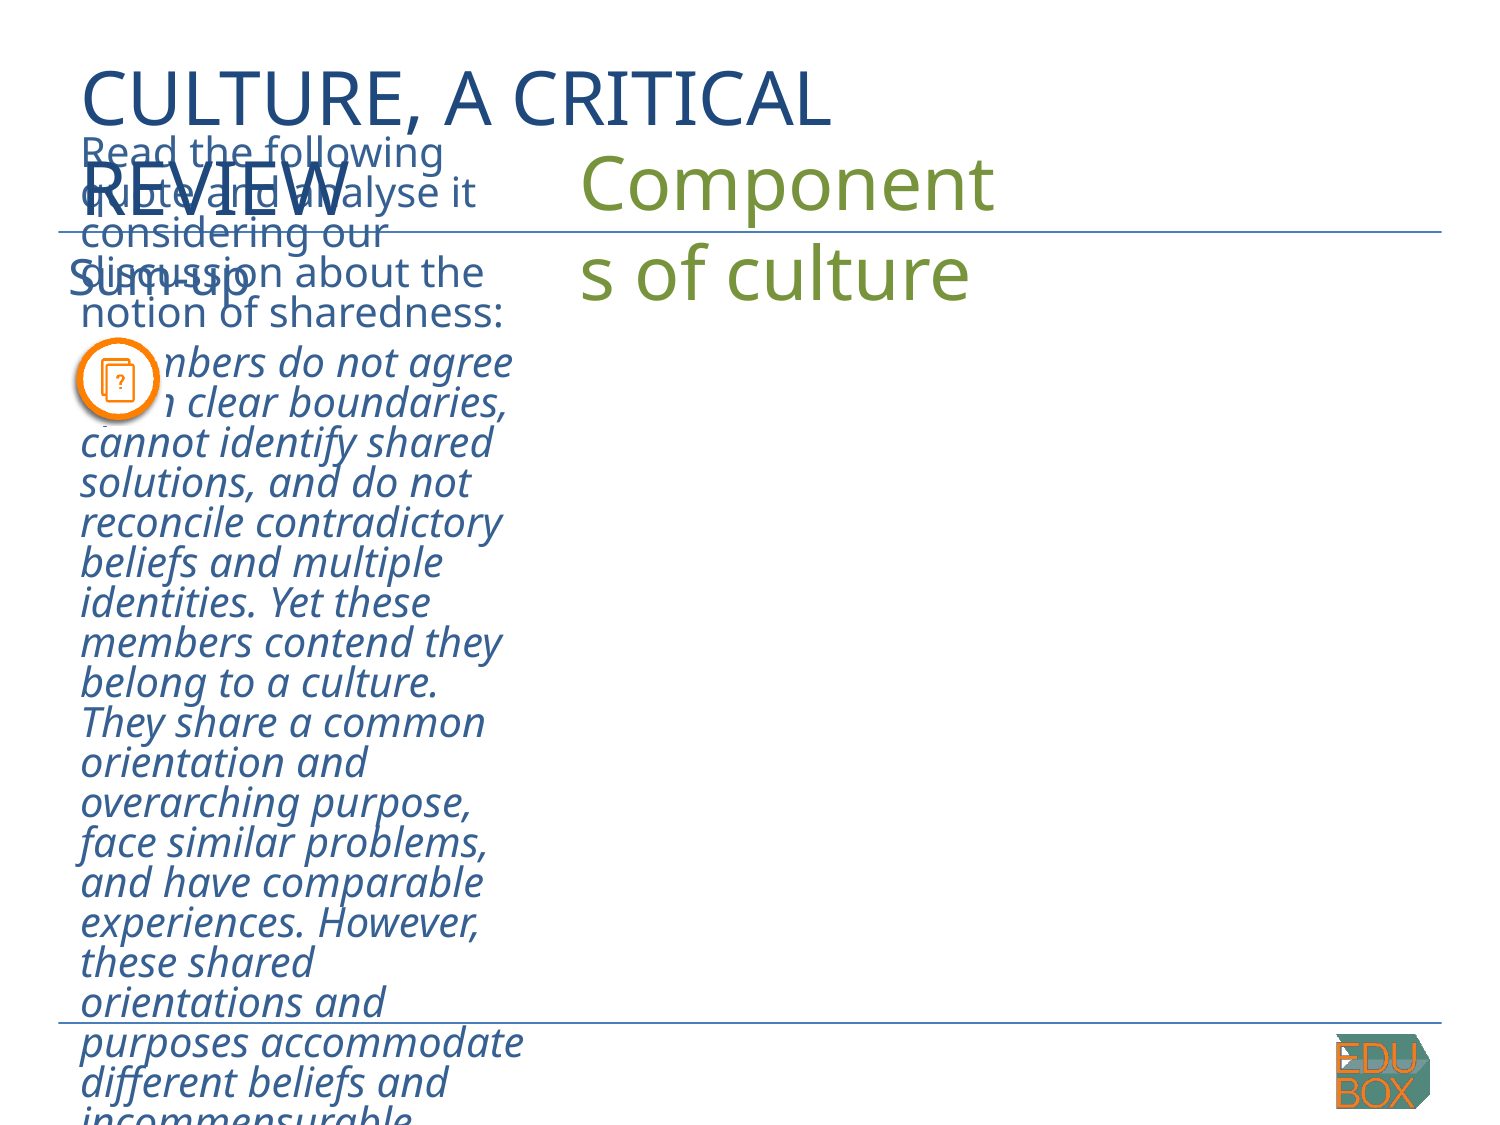

CULTURE, A CRITICAL REVIEW
# Read the following quote and analyse it considering our discussion about the notion of sharedness:
“Members do not agree upon clear boundaries, cannot identify shared solutions, and do not reconcile contradictory beliefs and multiple identities. Yet these members contend they belong to a culture. They share a common orientation and overarching purpose, face similar problems, and have comparable experiences. However, these shared orientations and purposes accommodate different beliefs and incommensurable technologies, these problems imply different solutions, and these experiences have multiple meanings…Thus, for at least some cultures, to dismiss the ambiguities in favour of strictly what is clear and shared is to exclude some of the most central aspects of members’ cultural experience and to ignore the essence of their cultural community.“
(Meyerson 1991: 131f.)
Components of culture
Sum-up